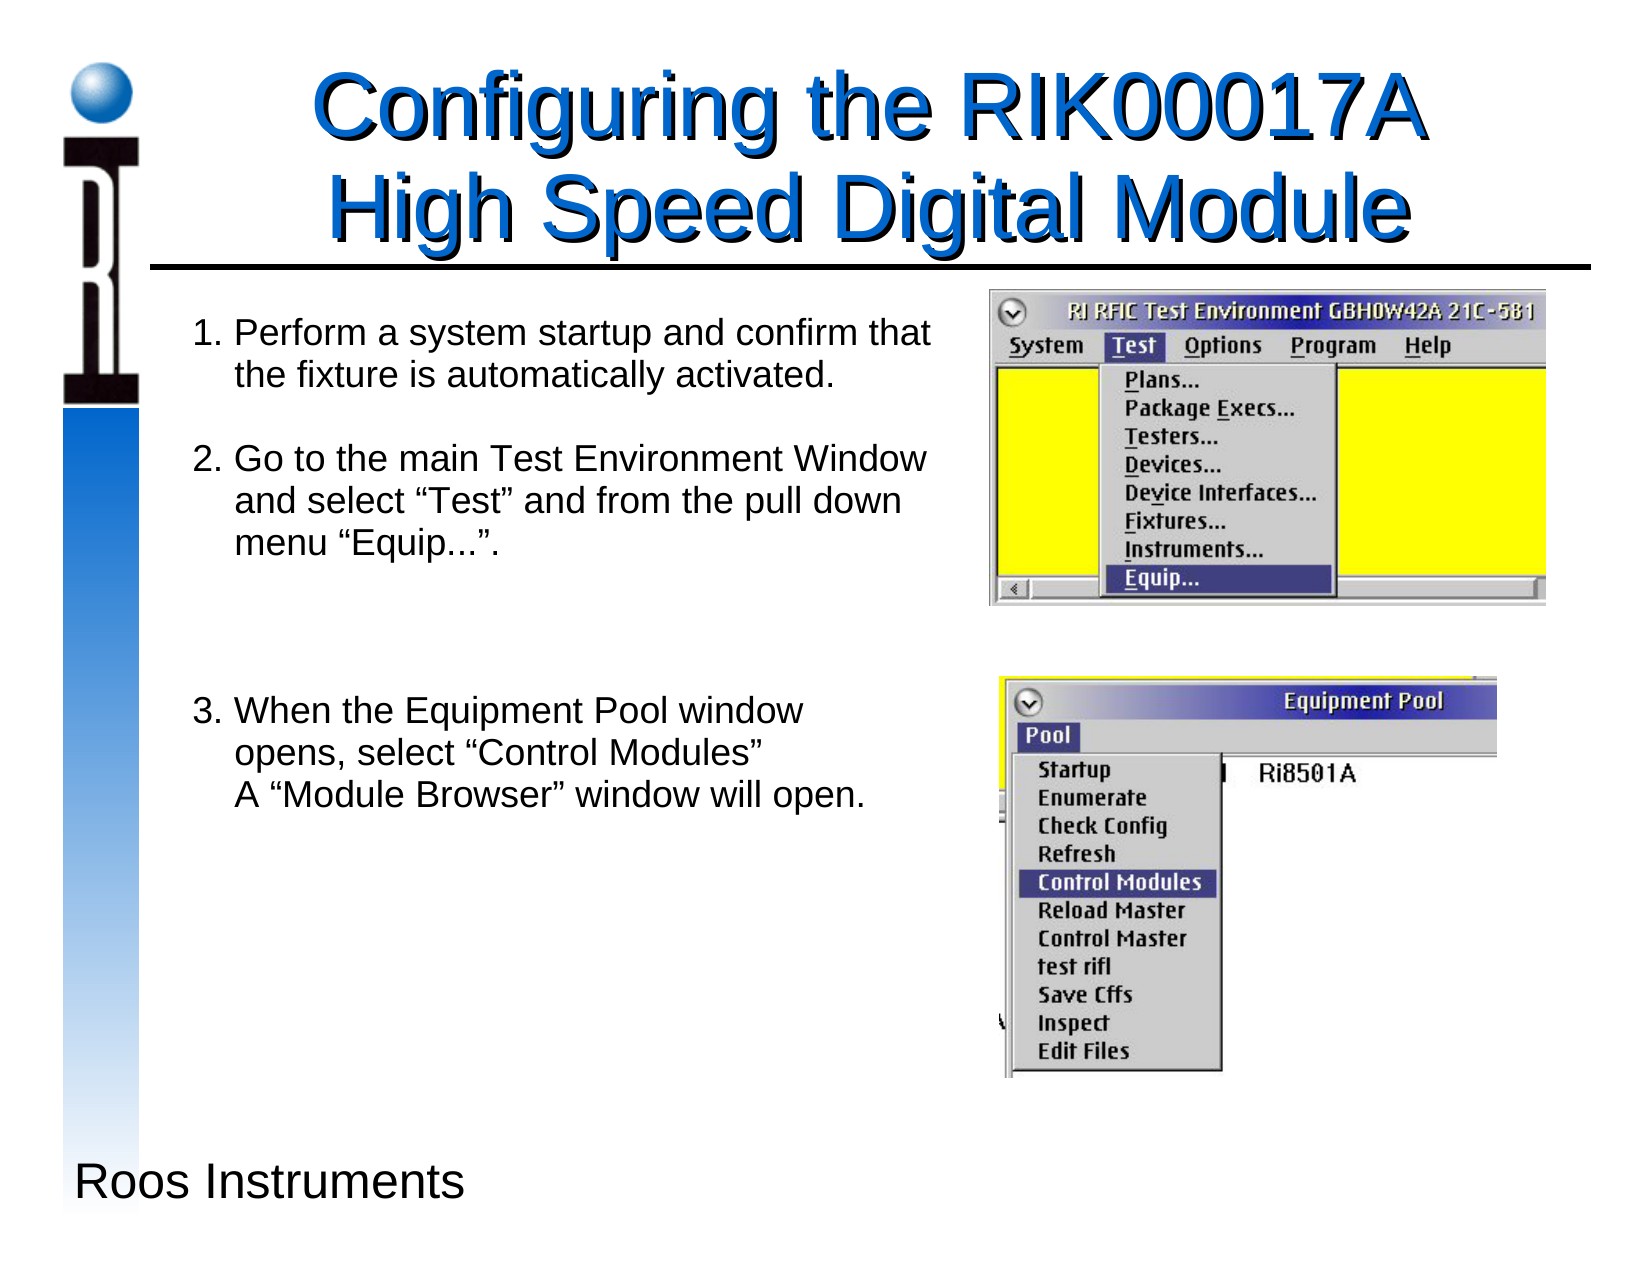

# Configuring the RIK00017A High Speed Digital Module
1. Perform a system startup and confirm that
 the fixture is automatically activated.
2. Go to the main Test Environment Window
 and select “Test” and from the pull down
 menu “Equip...”.
3. When the Equipment Pool window
 opens, select “Control Modules”
 A “Module Browser” window will open.